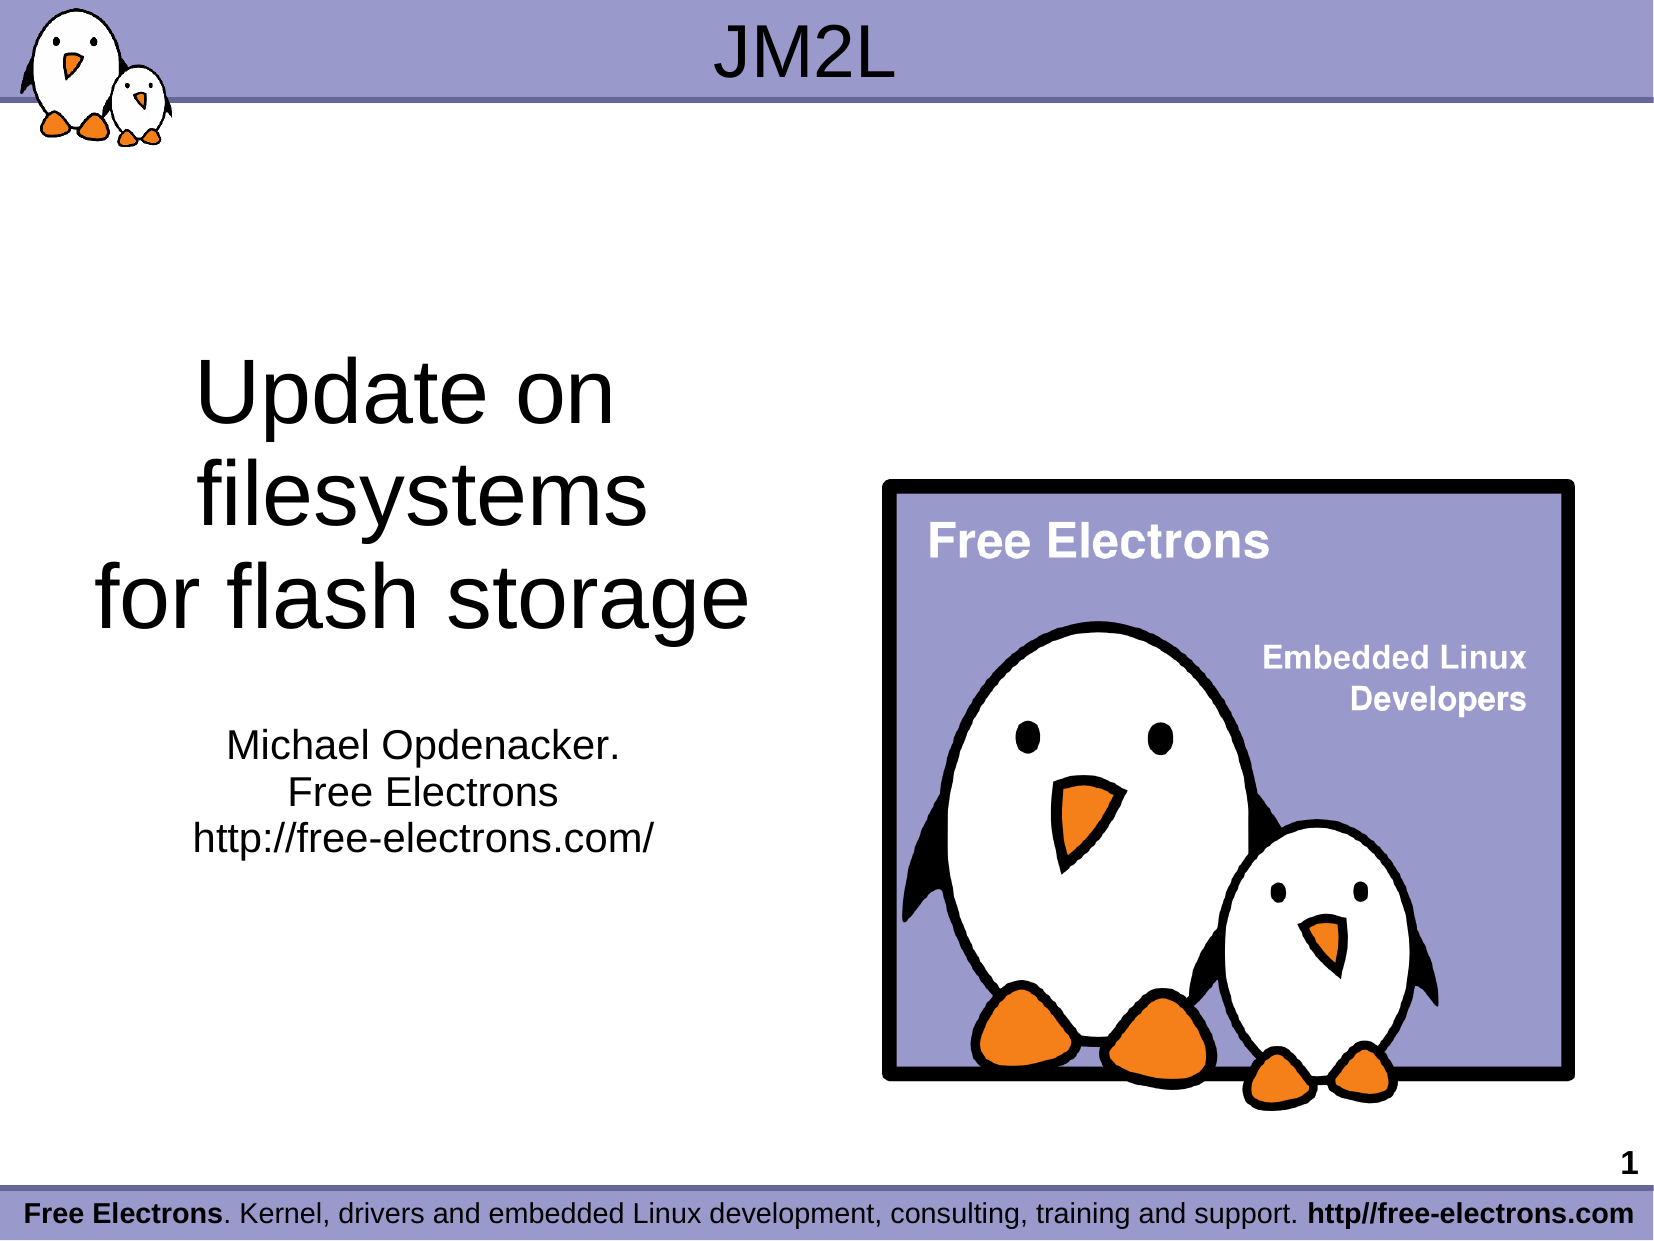

# JM2L
Update on filesystems
for flash storage
Michael Opdenacker.
Free Electrons
http://free-electrons.com/